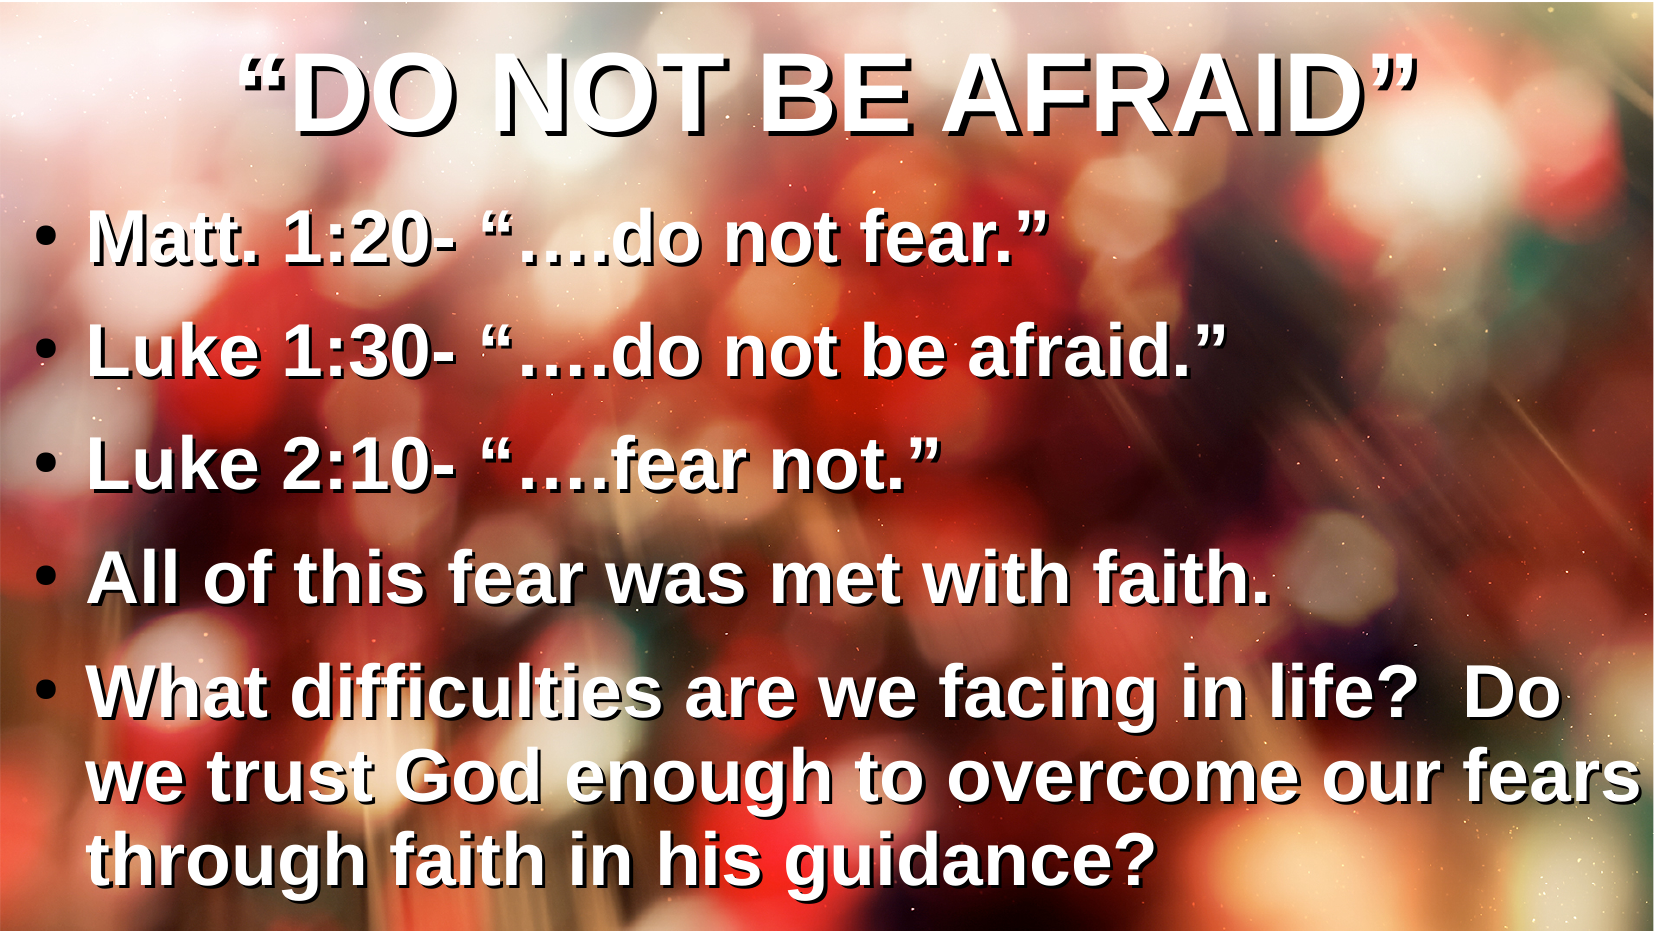

# “DO NOT BE AFRAID”
Matt. 1:20- “….do not fear.”
Luke 1:30- “….do not be afraid.”
Luke 2:10- “….fear not.”
All of this fear was met with faith.
What difficulties are we facing in life? Do we trust God enough to overcome our fears through faith in his guidance?